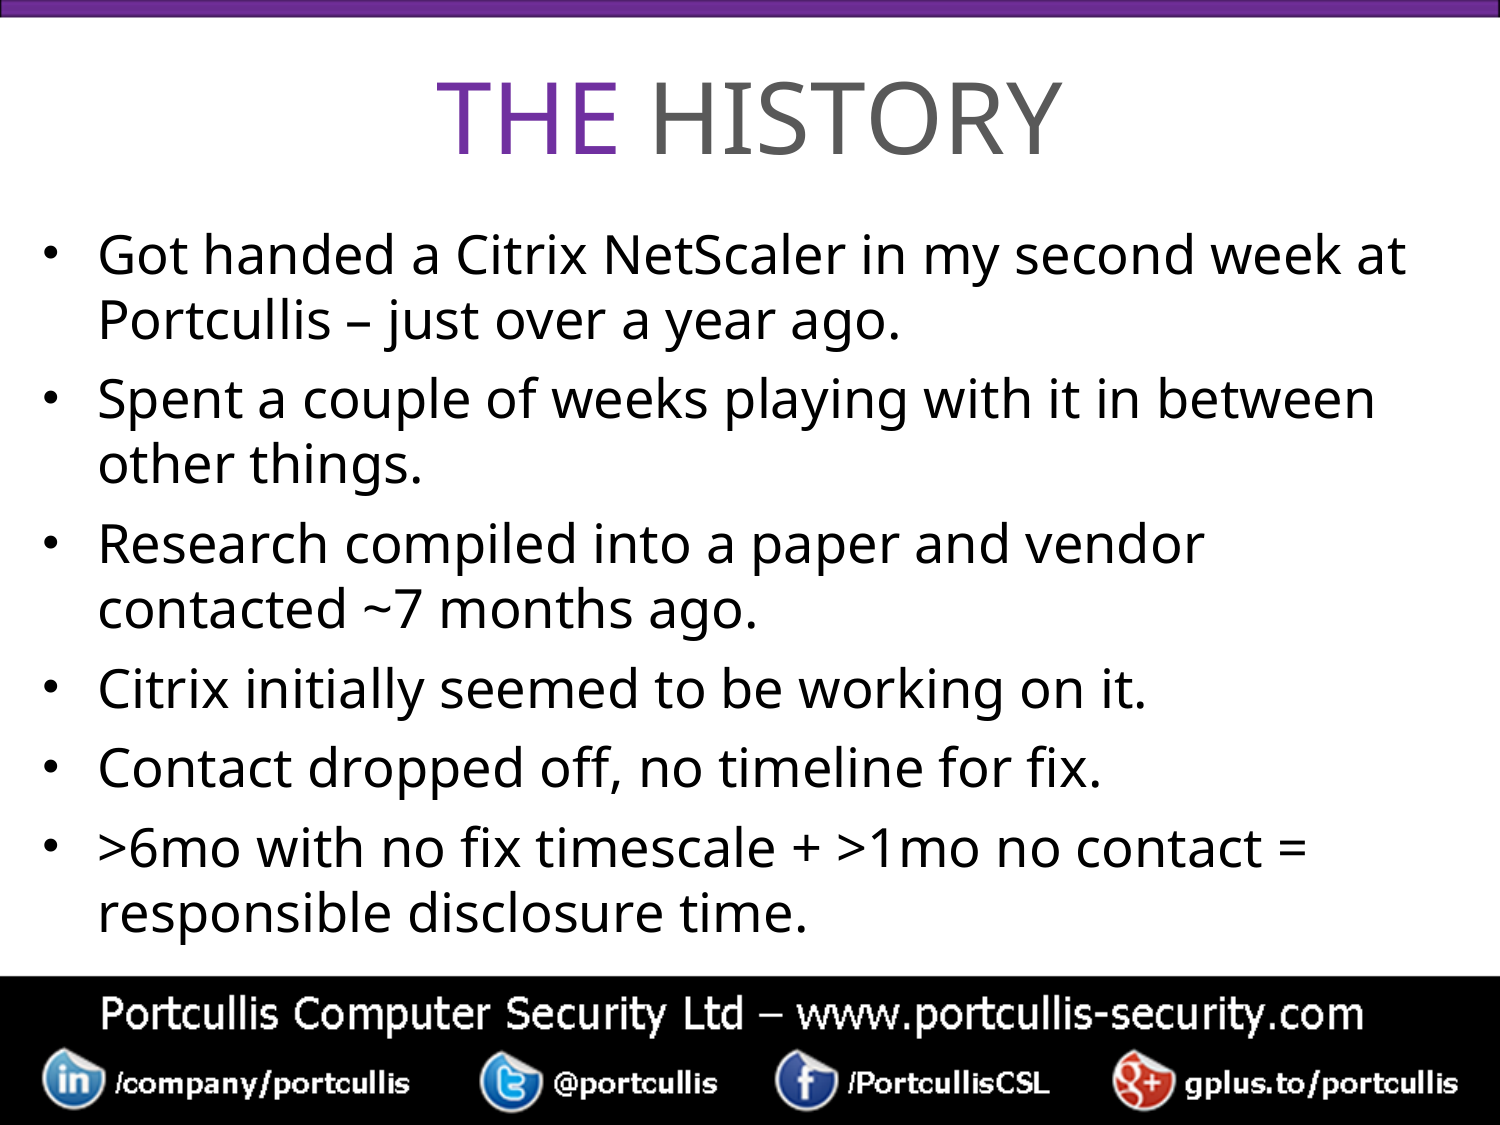

# THE HISTORY
Got handed a Citrix NetScaler in my second week at Portcullis – just over a year ago.
Spent a couple of weeks playing with it in between other things.
Research compiled into a paper and vendor contacted ~7 months ago.
Citrix initially seemed to be working on it.
Contact dropped off, no timeline for fix.
>6mo with no fix timescale + >1mo no contact = responsible disclosure time.